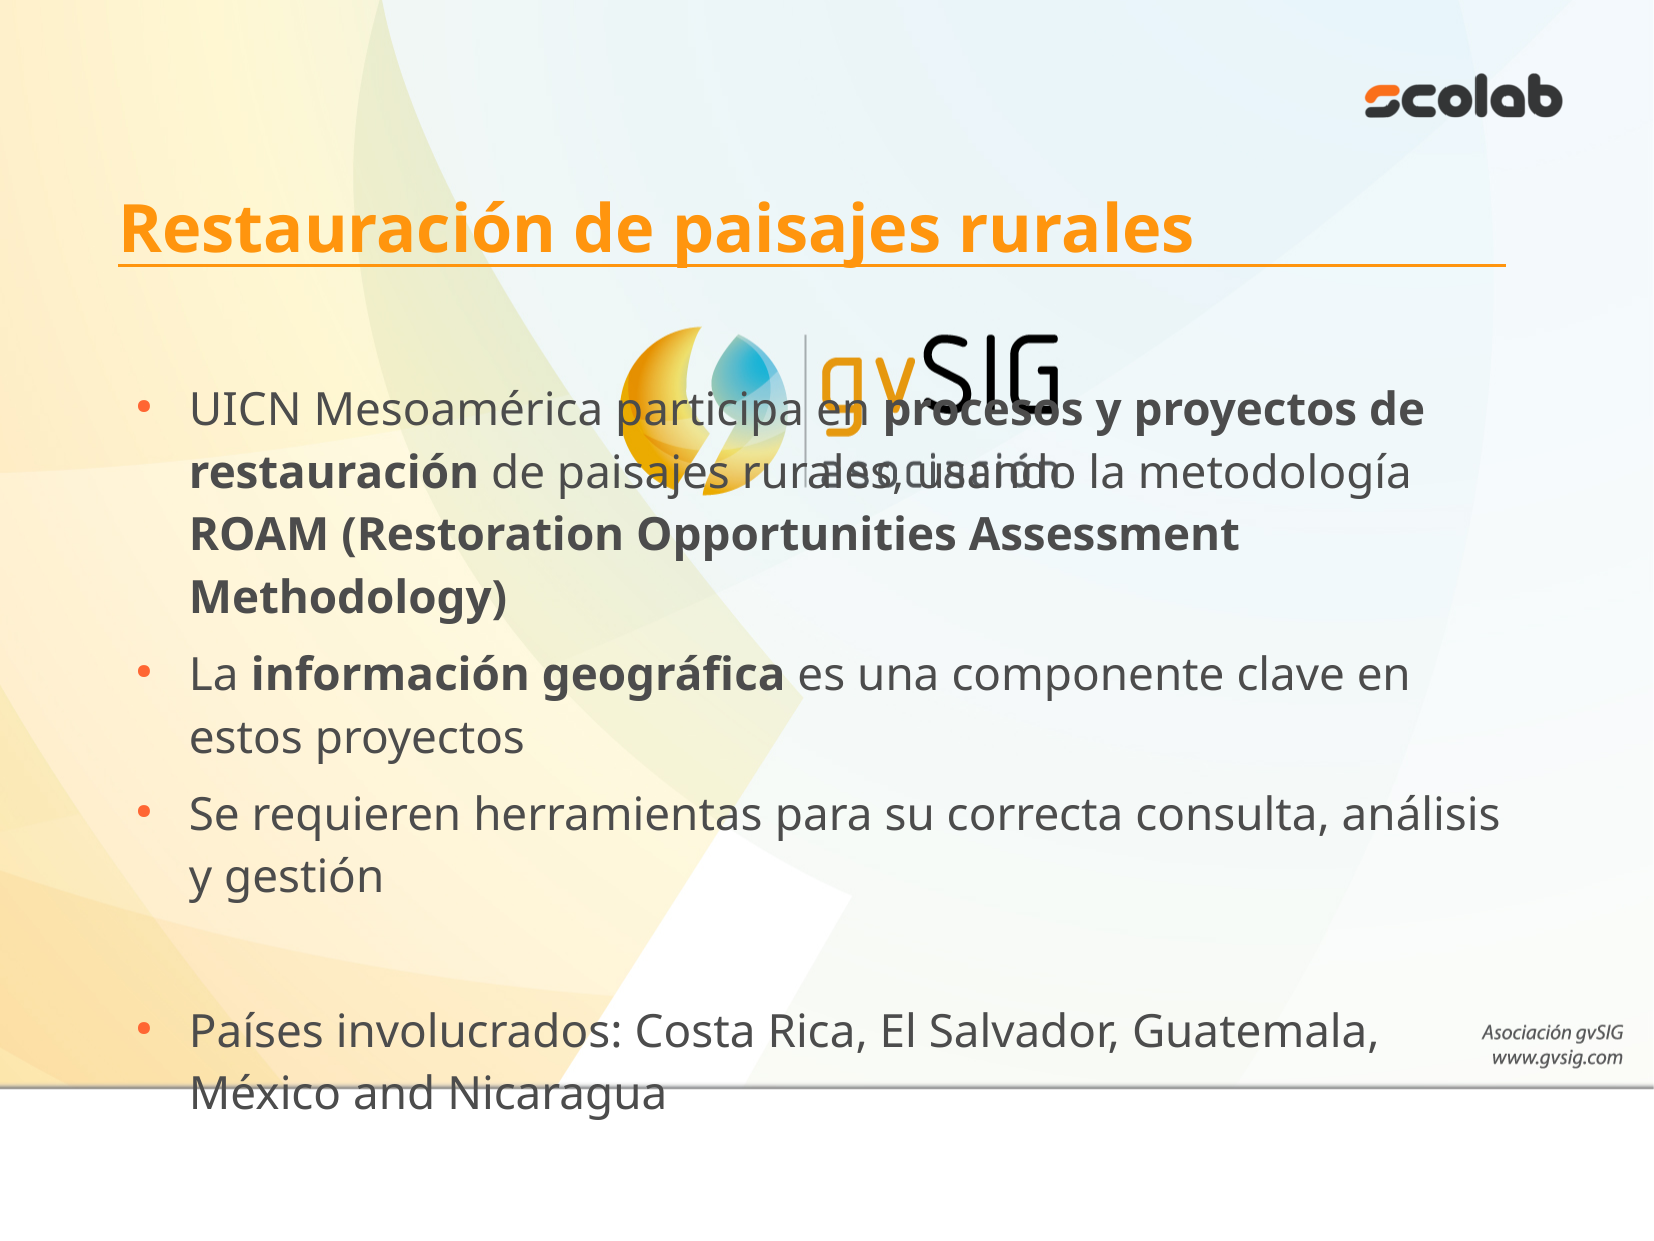

# Restauración de paisajes rurales
UICN Mesoamérica participa en procesos y proyectos de restauración de paisajes rurales, usando la metodología ROAM (Restoration Opportunities Assessment Methodology)
La información geográfica es una componente clave en estos proyectos
Se requieren herramientas para su correcta consulta, análisis y gestión
Países involucrados: Costa Rica, El Salvador, Guatemala, México and Nicaragua